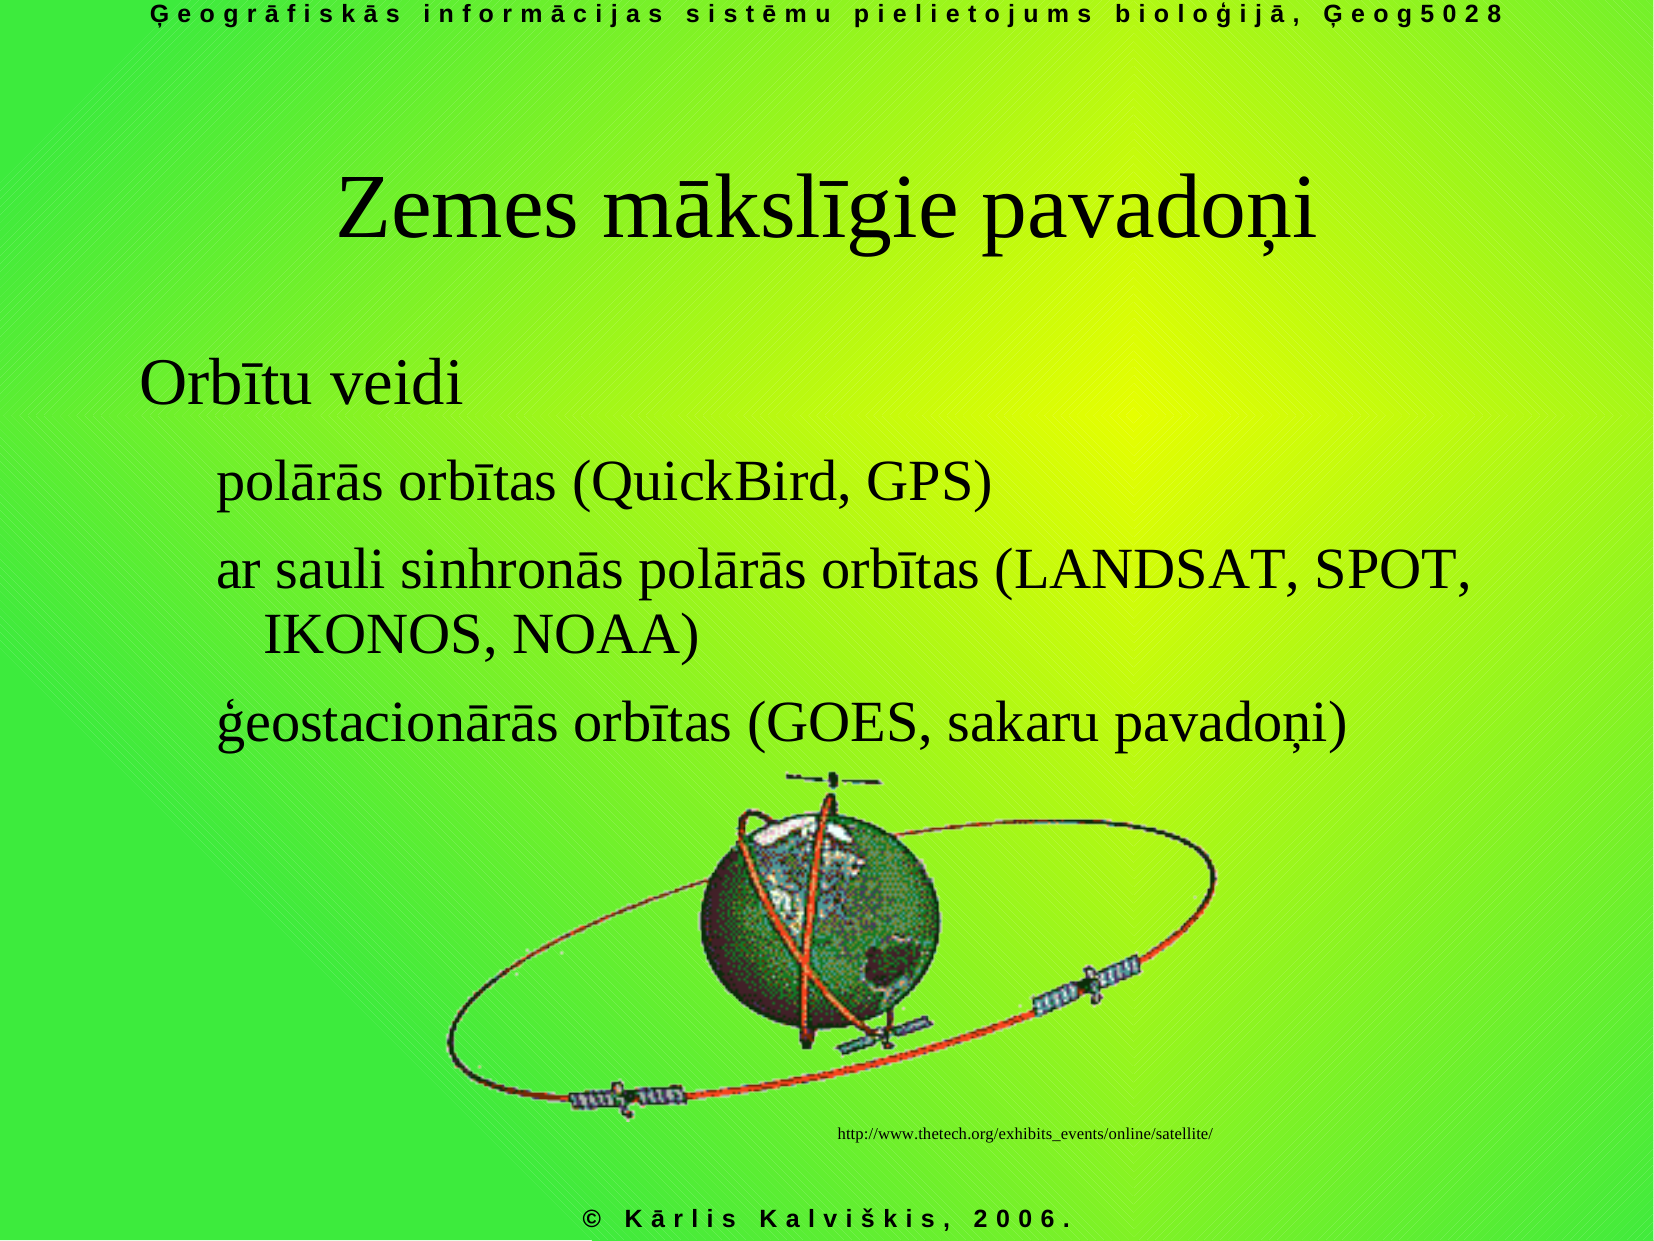

# Zemes mākslīgie pavadoņi
Orbītu veidi
polārās orbītas (QuickBird, GPS)
ar sauli sinhronās polārās orbītas (LANDSAT, SPOT, IKONOS, NOAA)
ģeostacionārās orbītas (GOES, sakaru pavadoņi)
http://www.thetech.org/exhibits_events/online/satellite/